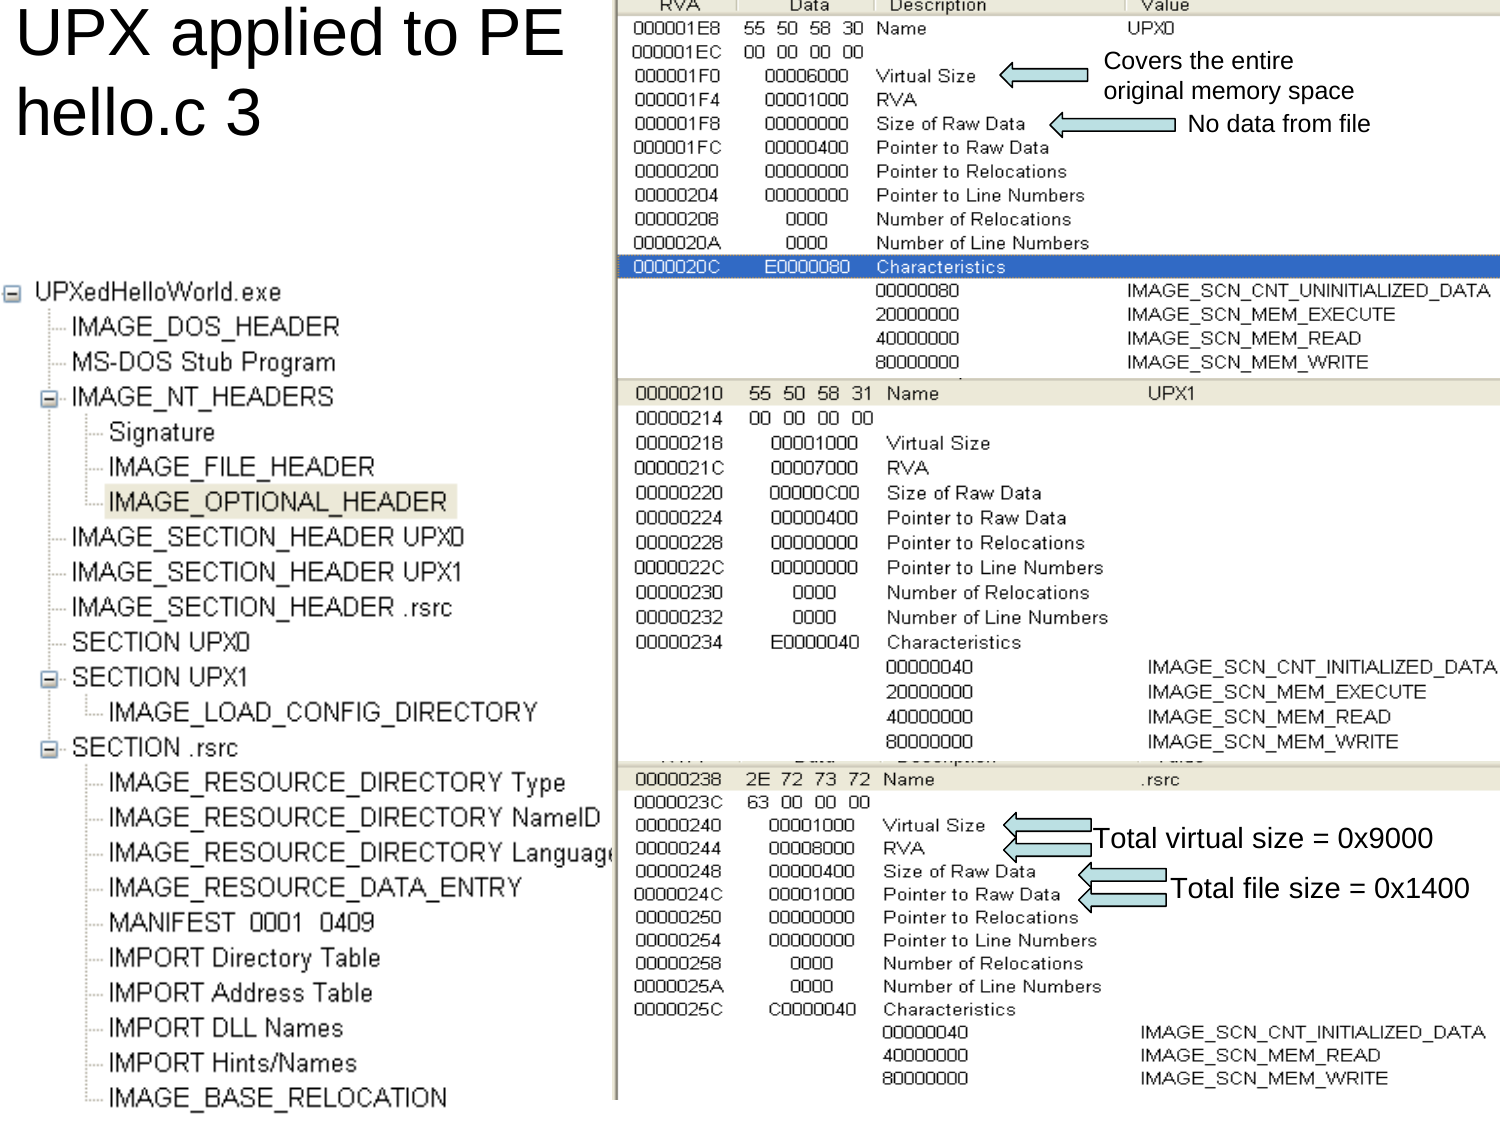

# UPX applied to PE hello.c 3
Covers the entire
original memory space
No data from file
Total virtual size = 0x9000
Total file size = 0x1400